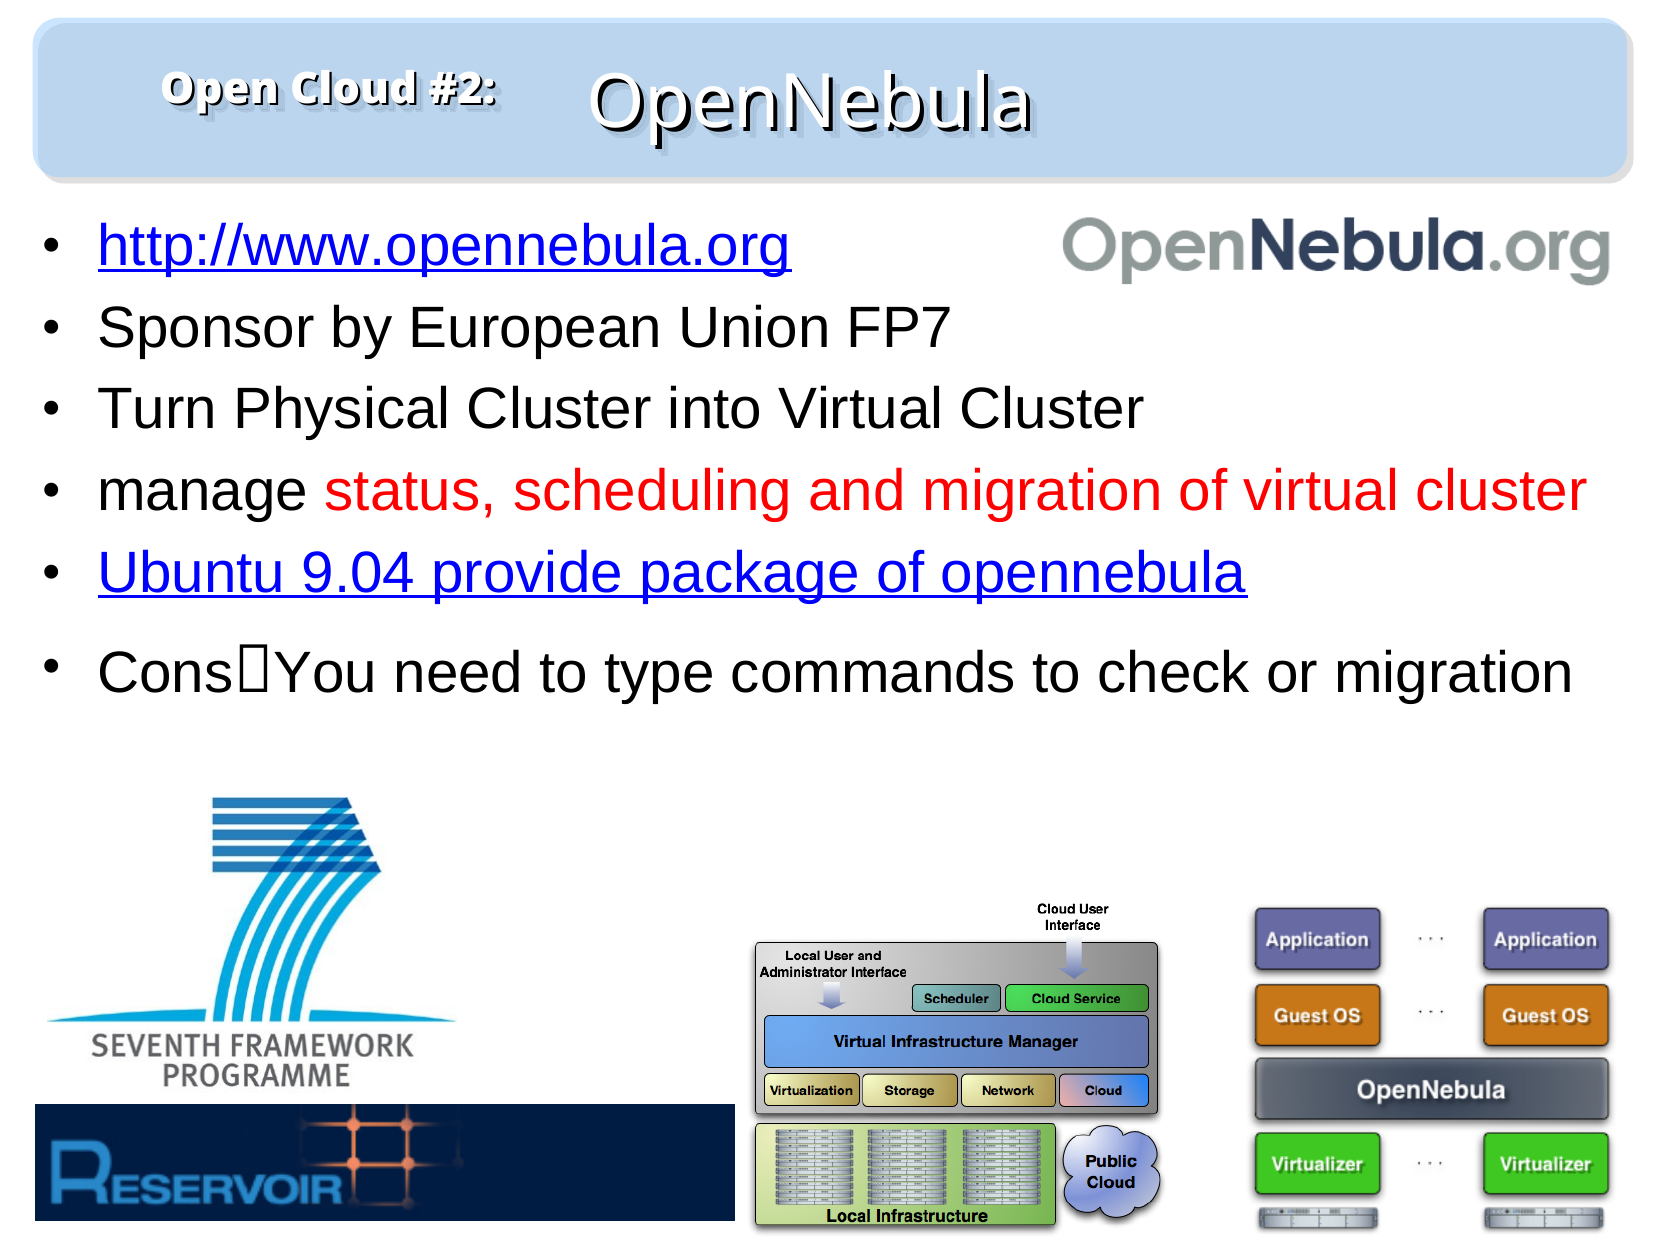

Open Cloud #2: 　OpenNebula
# http://www.opennebula.org
Sponsor by European Union FP7
Turn Physical Cluster into Virtual Cluster
manage status, scheduling and migration of virtual cluster
Ubuntu 9.04 provide package of opennebula
Cons：You need to type commands to check or migration